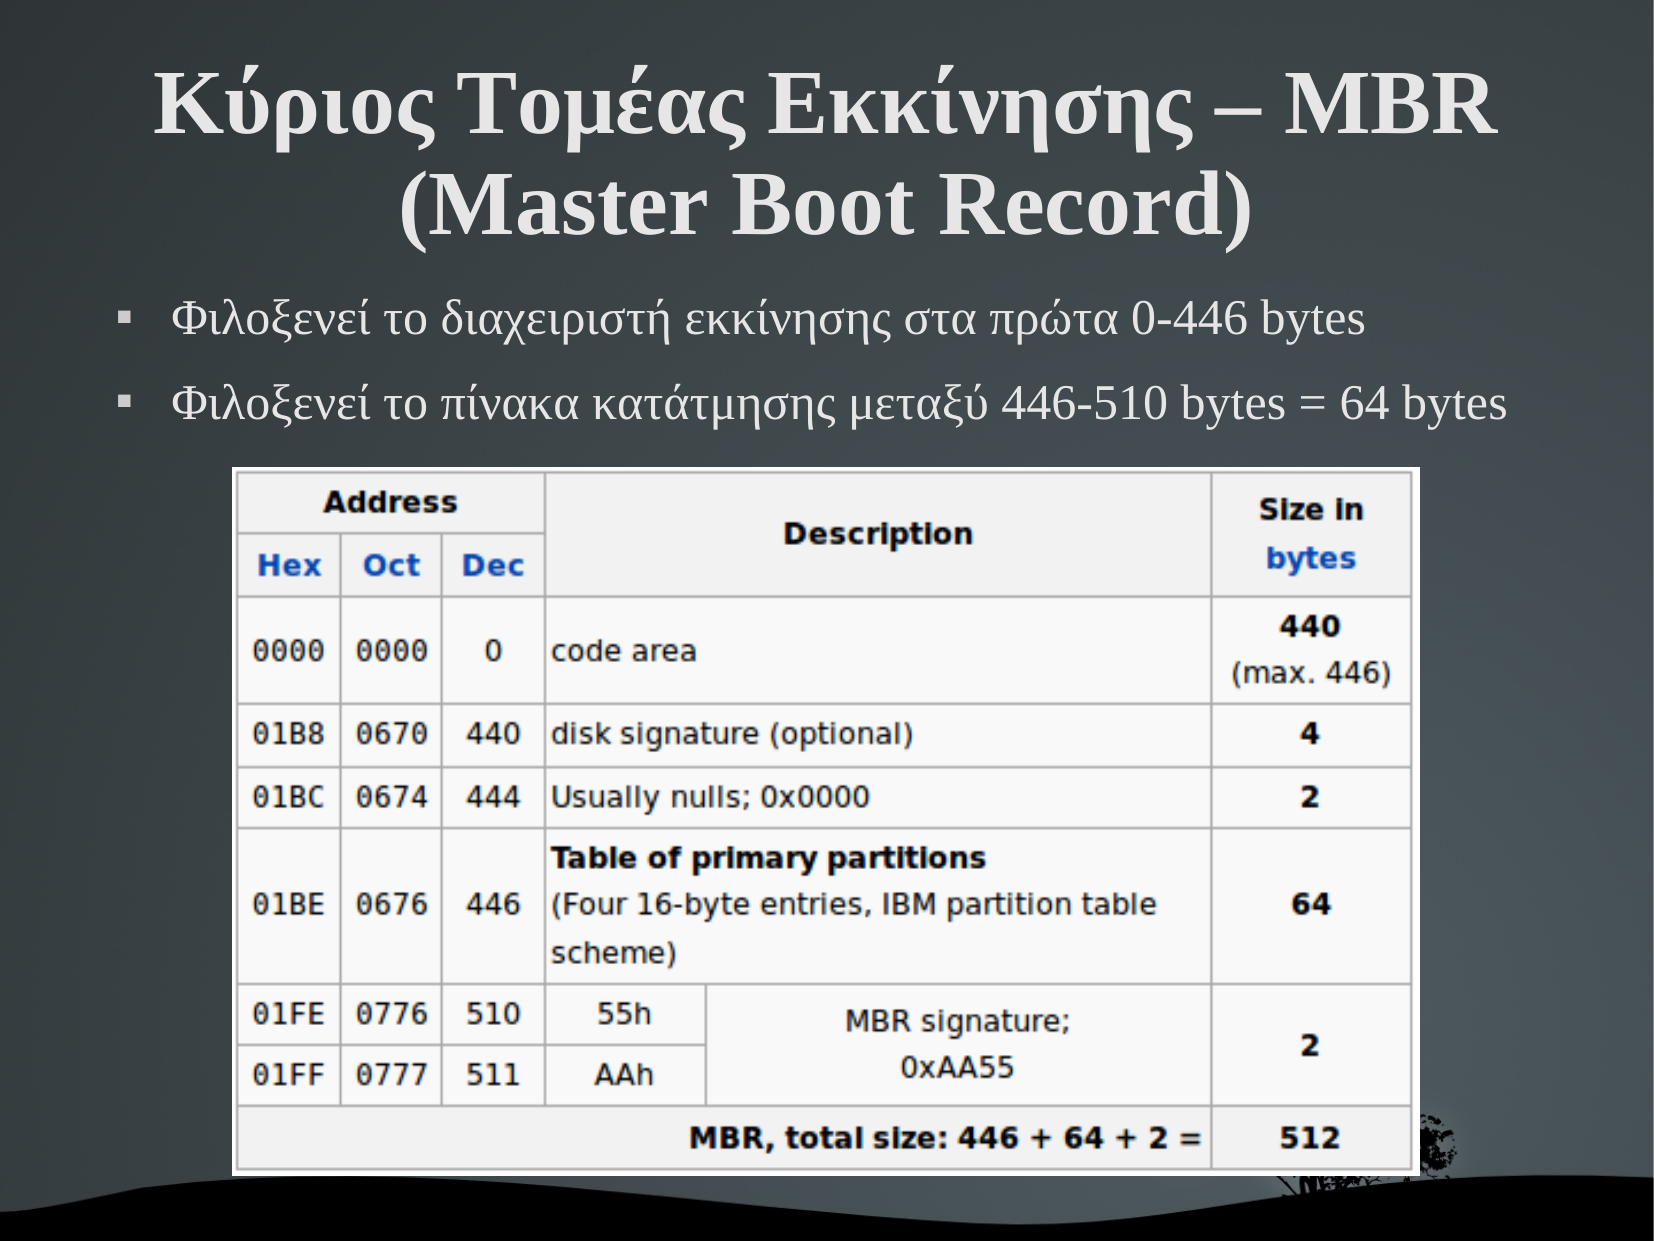

# Κύριος Toμέας Εκκίνησης – MBR (Master Boot Record)
Φιλοξενεί το διαχειριστή εκκίνησης στα πρώτα 0-446 bytes
Φιλοξενεί το πίνακα κατάτμησης μεταξύ 446-510 bytes = 64 bytes